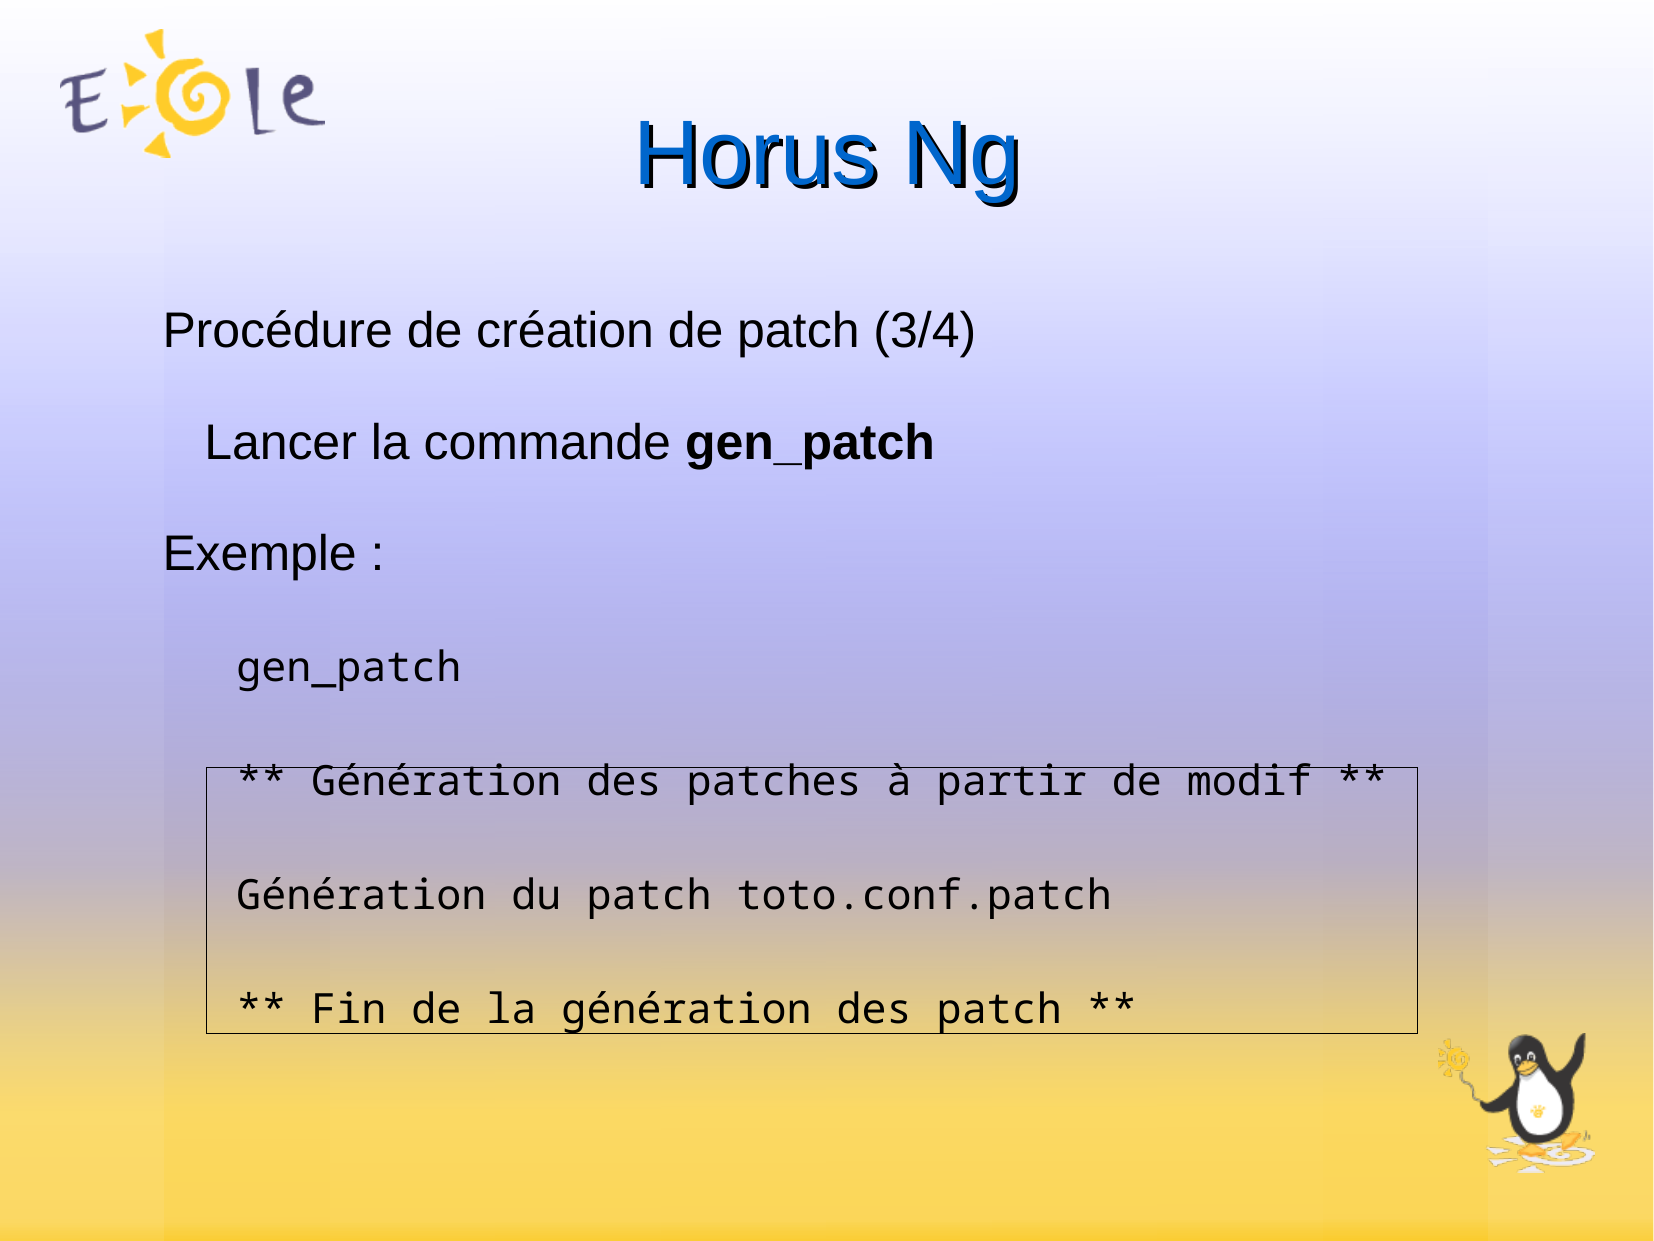

# Horus Ng
Procédure de création de patch (3/4)
 Lancer la commande gen_patch
Exemple :
	gen_patch
	** Génération des patches à partir de modif **
	Génération du patch toto.conf.patch
	** Fin de la génération des patch **